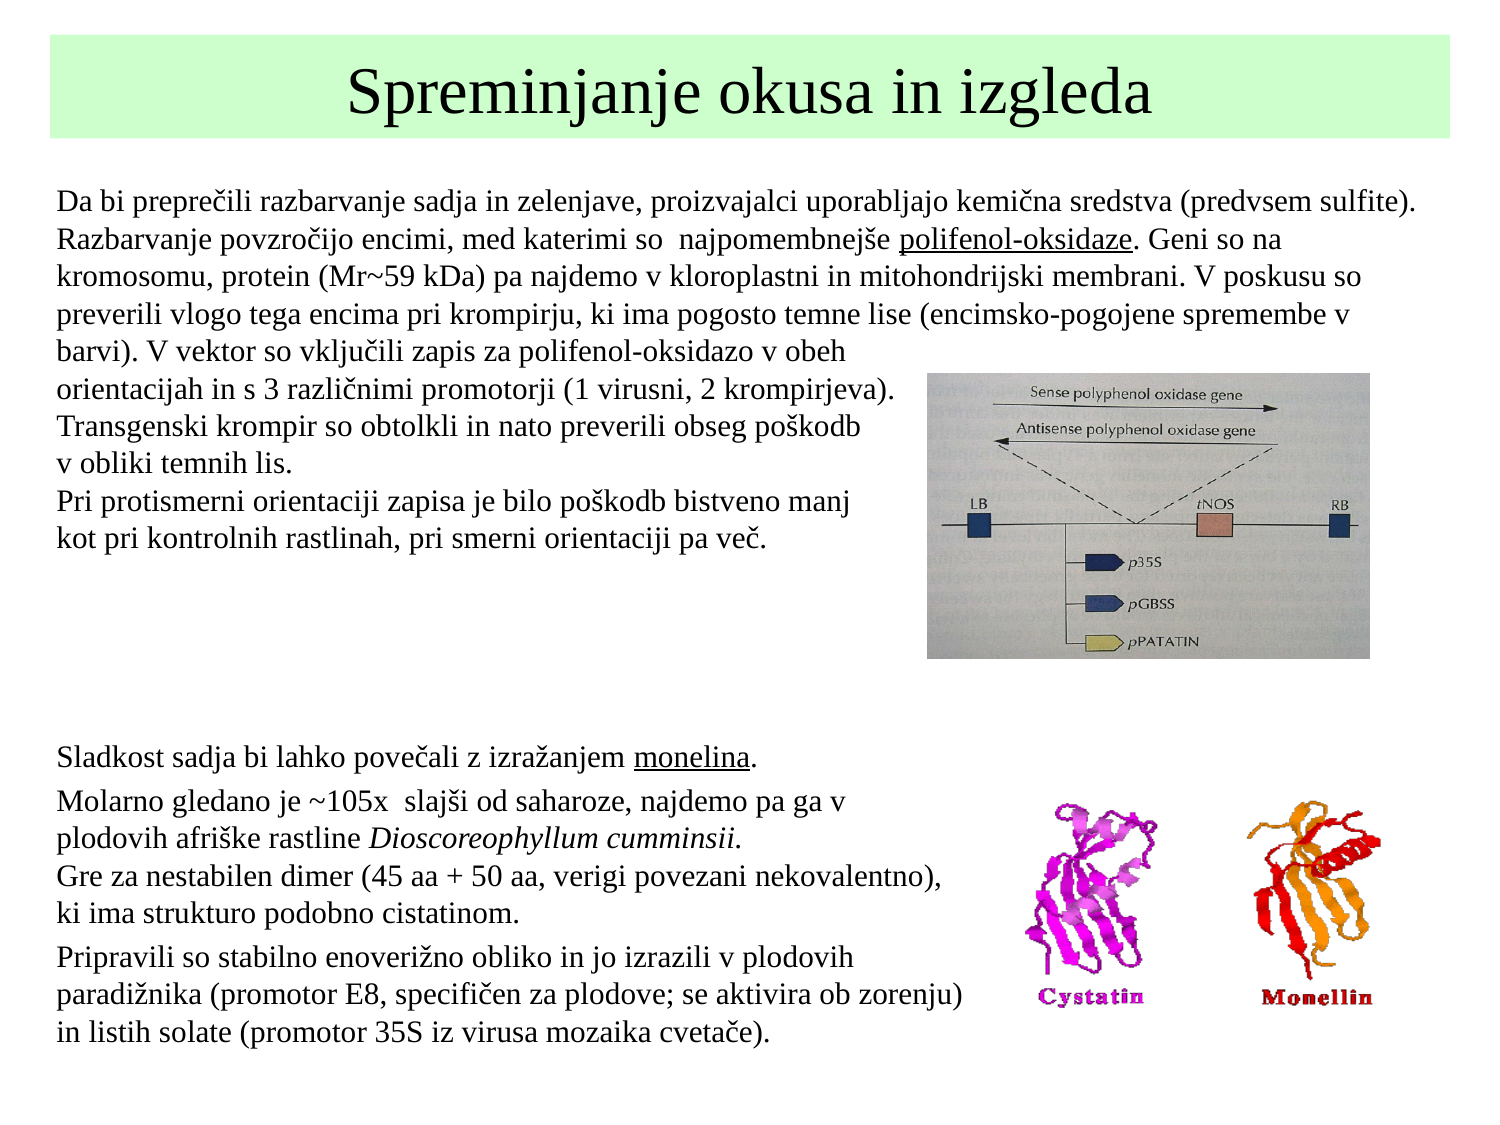

Spreminjanje okusa in izgleda
# Da bi preprečili razbarvanje sadja in zelenjave, proizvajalci uporabljajo kemična sredstva (predvsem sulfite). Razbarvanje povzročijo encimi, med katerimi so najpomembnejše polifenol-oksidaze. Geni so na kromosomu, protein (Mr~59 kDa) pa najdemo v kloroplastni in mitohondrijski membrani. V poskusu so preverili vlogo tega encima pri krompirju, ki ima pogosto temne lise (encimsko-pogojene spremembe v barvi). V vektor so vključili zapis za polifenol-oksidazo v obeh orientacijah in s 3 različnimi promotorji (1 virusni, 2 krompirjeva). Transgenski krompir so obtolkli in nato preverili obseg poškodb v obliki temnih lis. Pri protismerni orientaciji zapisa je bilo poškodb bistveno manj kot pri kontrolnih rastlinah, pri smerni orientaciji pa več.
Sladkost sadja bi lahko povečali z izražanjem monelina.
Molarno gledano je ~105x slajši od saharoze, najdemo pa ga v
plodovih afriške rastline Dioscoreophyllum cumminsii.
Gre za nestabilen dimer (45 aa + 50 aa, verigi povezani nekovalentno),
ki ima strukturo podobno cistatinom.
Pripravili so stabilno enoverižno obliko in jo izrazili v plodovih
paradižnika (promotor E8, specifičen za plodove; se aktivira ob zorenju)
in listih solate (promotor 35S iz virusa mozaika cvetače).